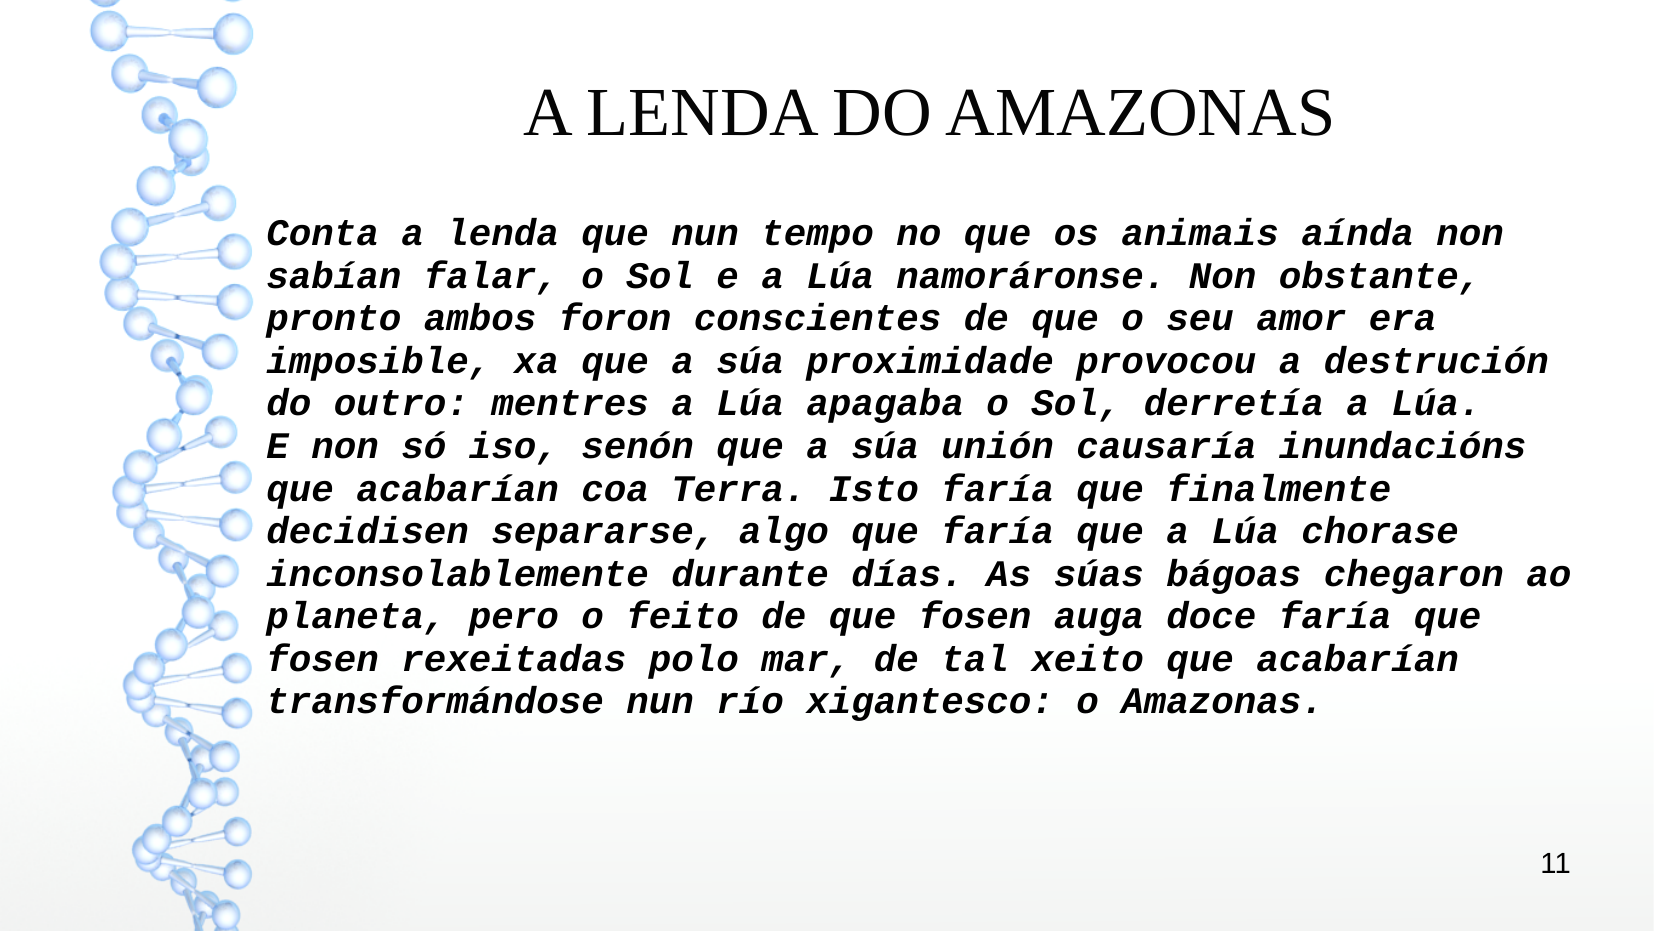

# A LENDA DO AMAZONAS
Conta a lenda que nun tempo no que os animais aínda non sabían falar, o Sol e a Lúa namoráronse. Non obstante, pronto ambos foron conscientes de que o seu amor era imposible, xa que a súa proximidade provocou a destrución do outro: mentres a Lúa apagaba o Sol, derretía a Lúa.
E non só iso, senón que a súa unión causaría inundacións que acabarían coa Terra. Isto faría que finalmente decidisen separarse, algo que faría que a Lúa chorase inconsolablemente durante días. As súas bágoas chegaron ao planeta, pero o feito de que fosen auga doce faría que fosen rexeitadas polo mar, de tal xeito que acabarían transformándose nun río xigantesco: o Amazonas.
11